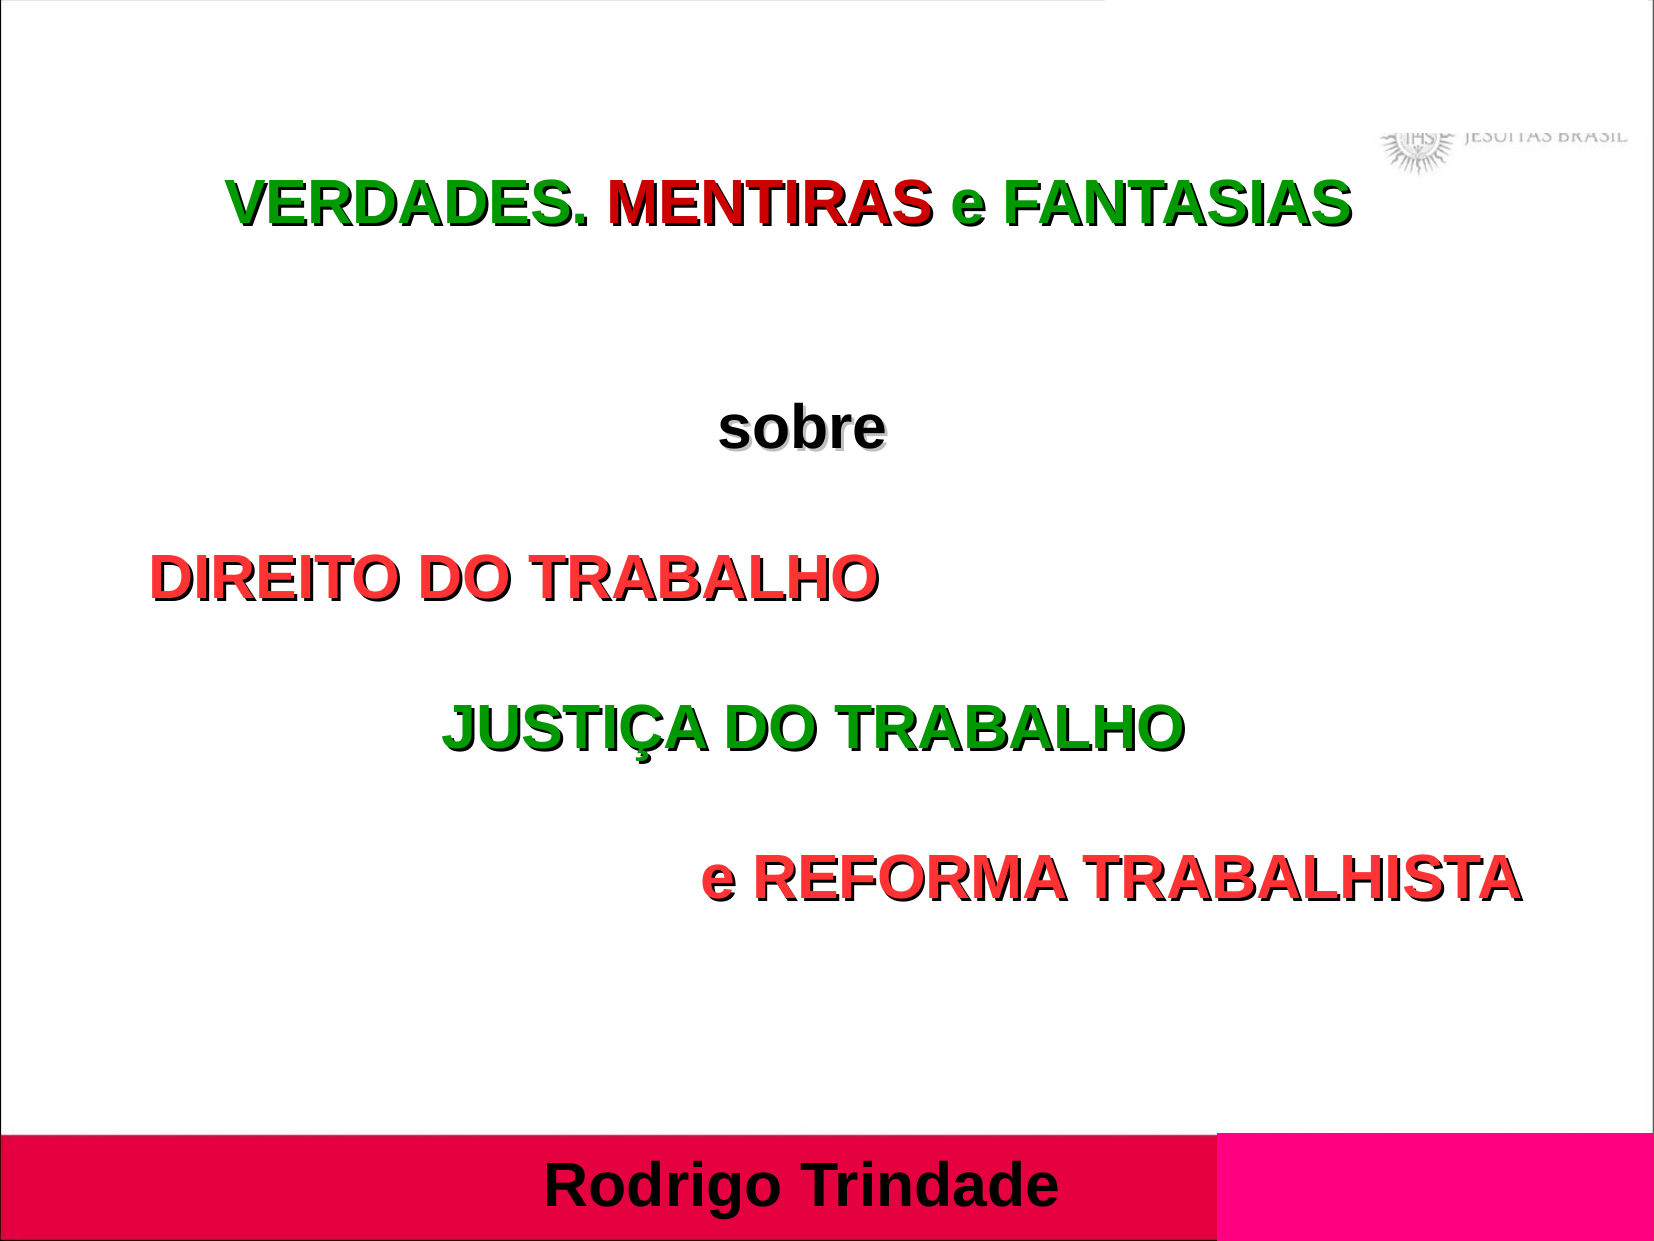

VERDADES. MENTIRAS e FANTASIAS
 sobre
 DIREITO DO TRABALHO
 JUSTIÇA DO TRABALHO
 e REFORMA TRABALHISTA
 Rodrigo Trindade